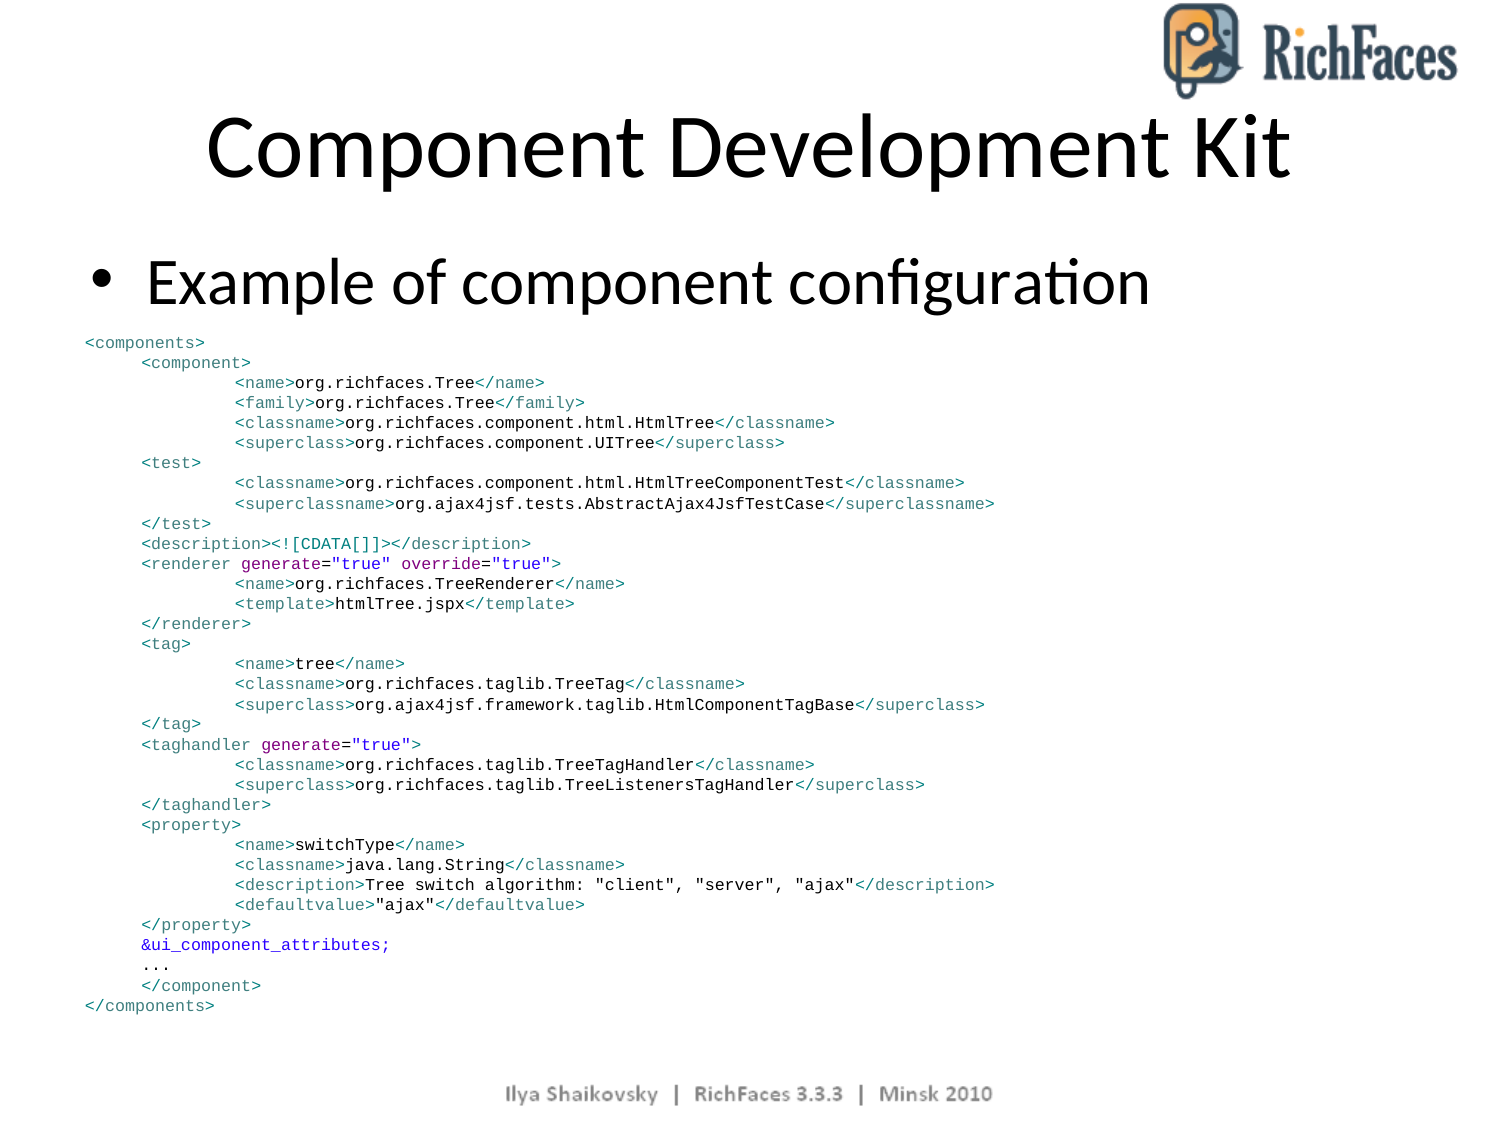

# Component Development Kit
Example of component configuration
<components>
	<component>
		<name>org.richfaces.Tree</name>
		<family>org.richfaces.Tree</family>
		<classname>org.richfaces.component.html.HtmlTree</classname>
		<superclass>org.richfaces.component.UITree</superclass>
	<test>
		<classname>org.richfaces.component.html.HtmlTreeComponentTest</classname>
		<superclassname>org.ajax4jsf.tests.AbstractAjax4JsfTestCase</superclassname>
	</test>
	<description><![CDATA[]]></description>
	<renderer generate="true" override="true">
		<name>org.richfaces.TreeRenderer</name>
		<template>htmlTree.jspx</template>
	</renderer>
	<tag>
		<name>tree</name>
		<classname>org.richfaces.taglib.TreeTag</classname>
		<superclass>org.ajax4jsf.framework.taglib.HtmlComponentTagBase</superclass>
	</tag>
	<taghandler generate="true">
		<classname>org.richfaces.taglib.TreeTagHandler</classname>
		<superclass>org.richfaces.taglib.TreeListenersTagHandler</superclass>
	</taghandler>
	<property>
		<name>switchType</name>
		<classname>java.lang.String</classname>
		<description>Tree switch algorithm: "client", "server", "ajax"</description>
		<defaultvalue>"ajax"</defaultvalue>
	</property>
	&ui_component_attributes;
	...
	</component>
</components>